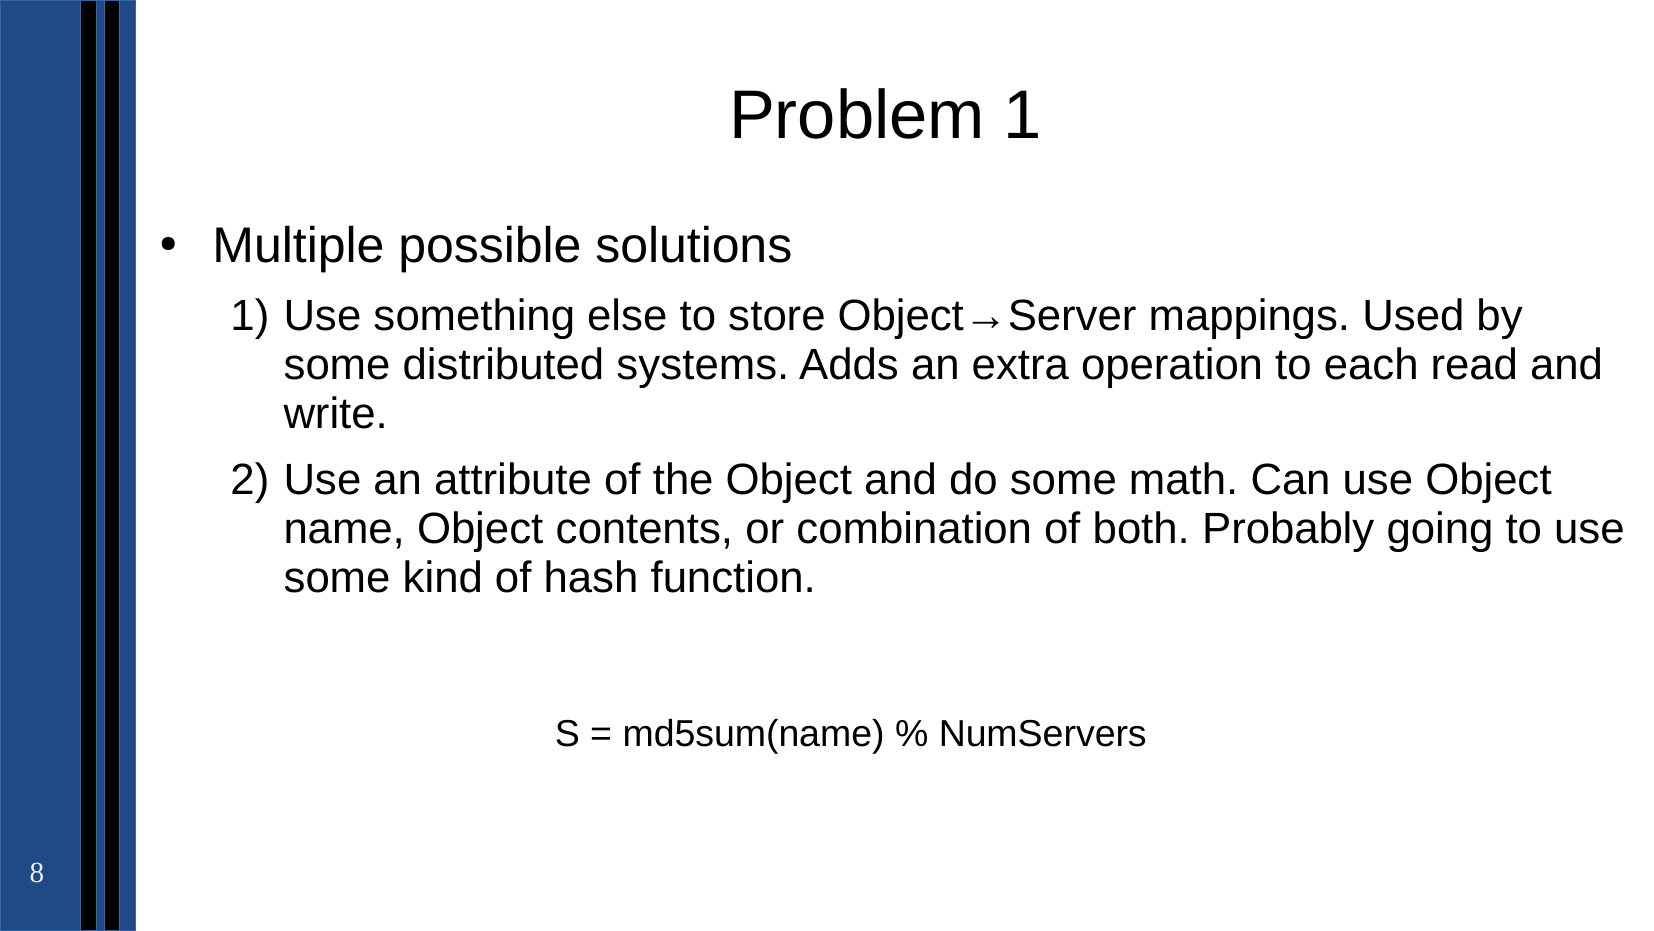

# Problem 1
Multiple possible solutions
Use something else to store Object→Server mappings. Used by some distributed systems. Adds an extra operation to each read and write.
Use an attribute of the Object and do some math. Can use Object name, Object contents, or combination of both. Probably going to use some kind of hash function.
S = md5sum(name) % NumServers
8